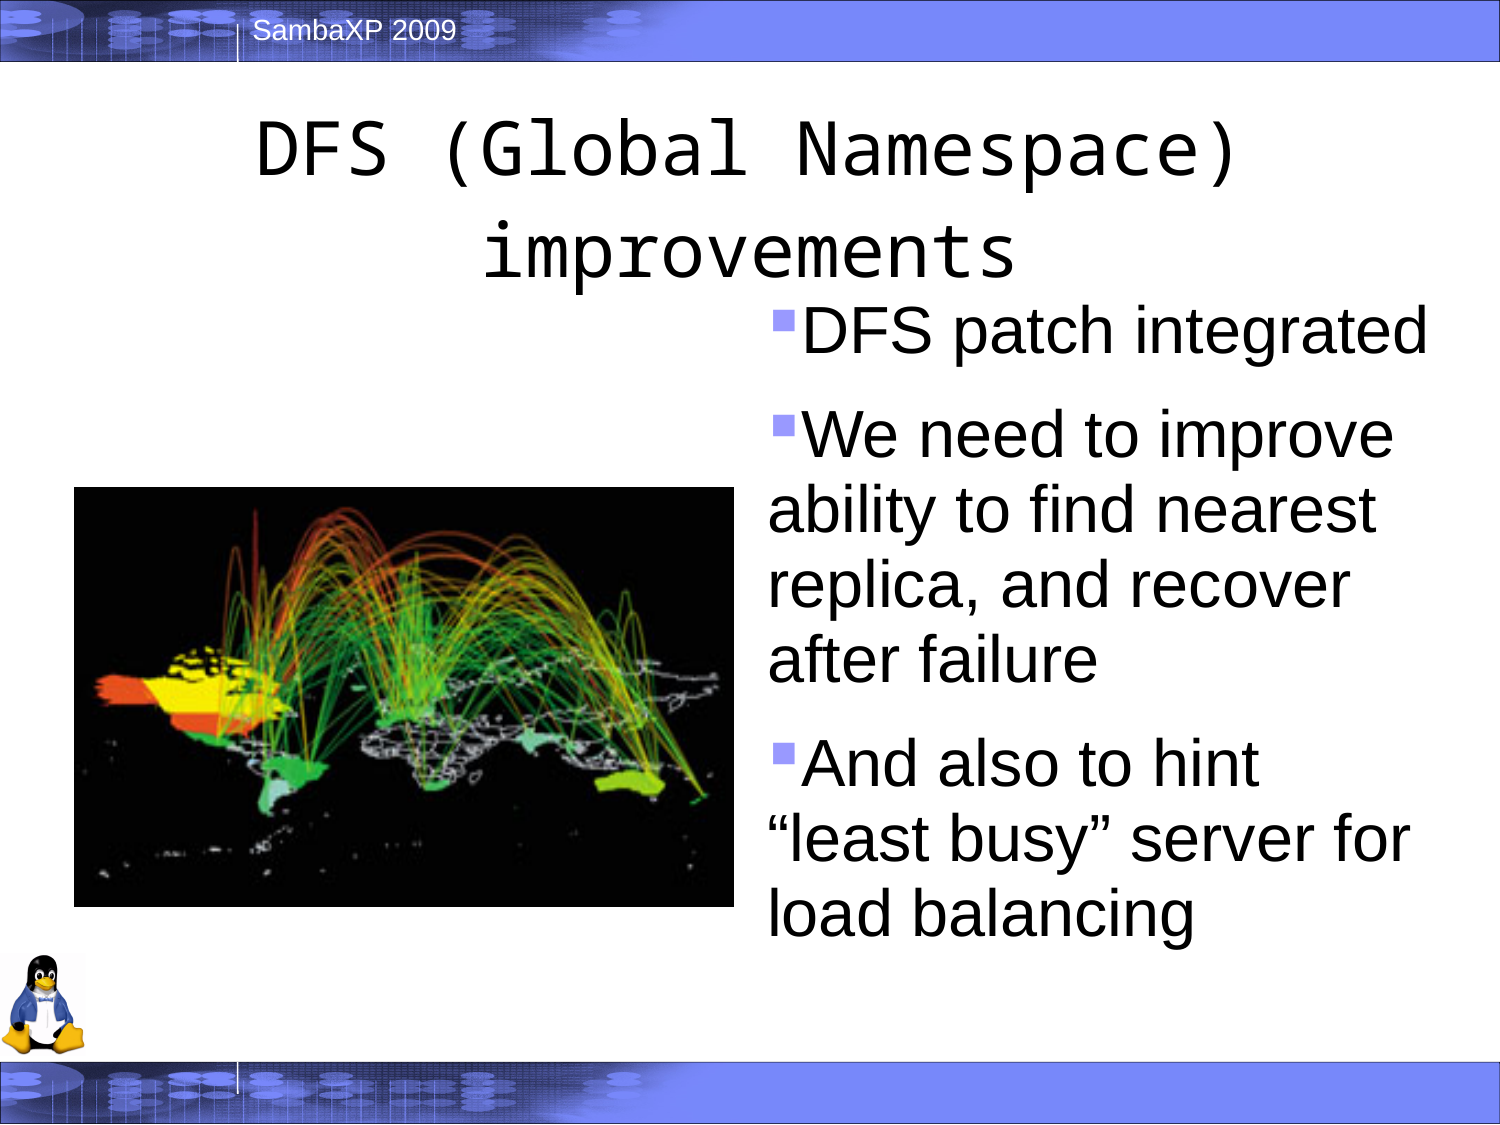

# DFS (Global Namespace) improvements
DFS patch integrated
We need to improve ability to find nearest replica, and recover after failure
And also to hint “least busy” server for load balancing